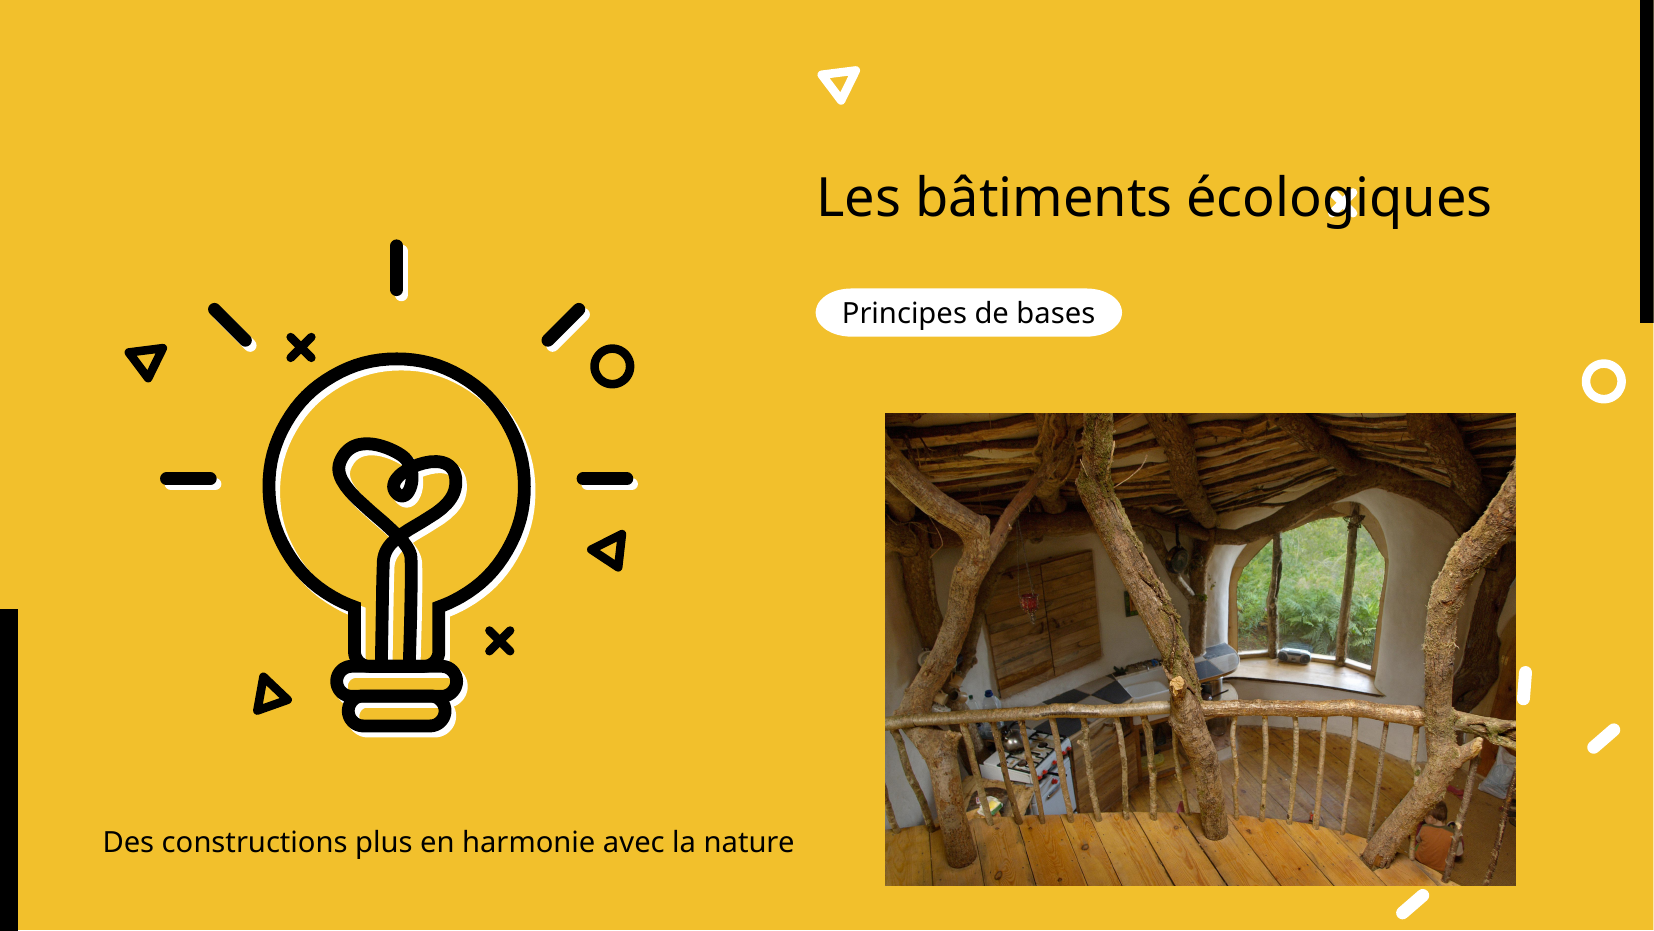

# Les bâtiments écologiques
Principes de bases
Des constructions plus en harmonie avec la nature